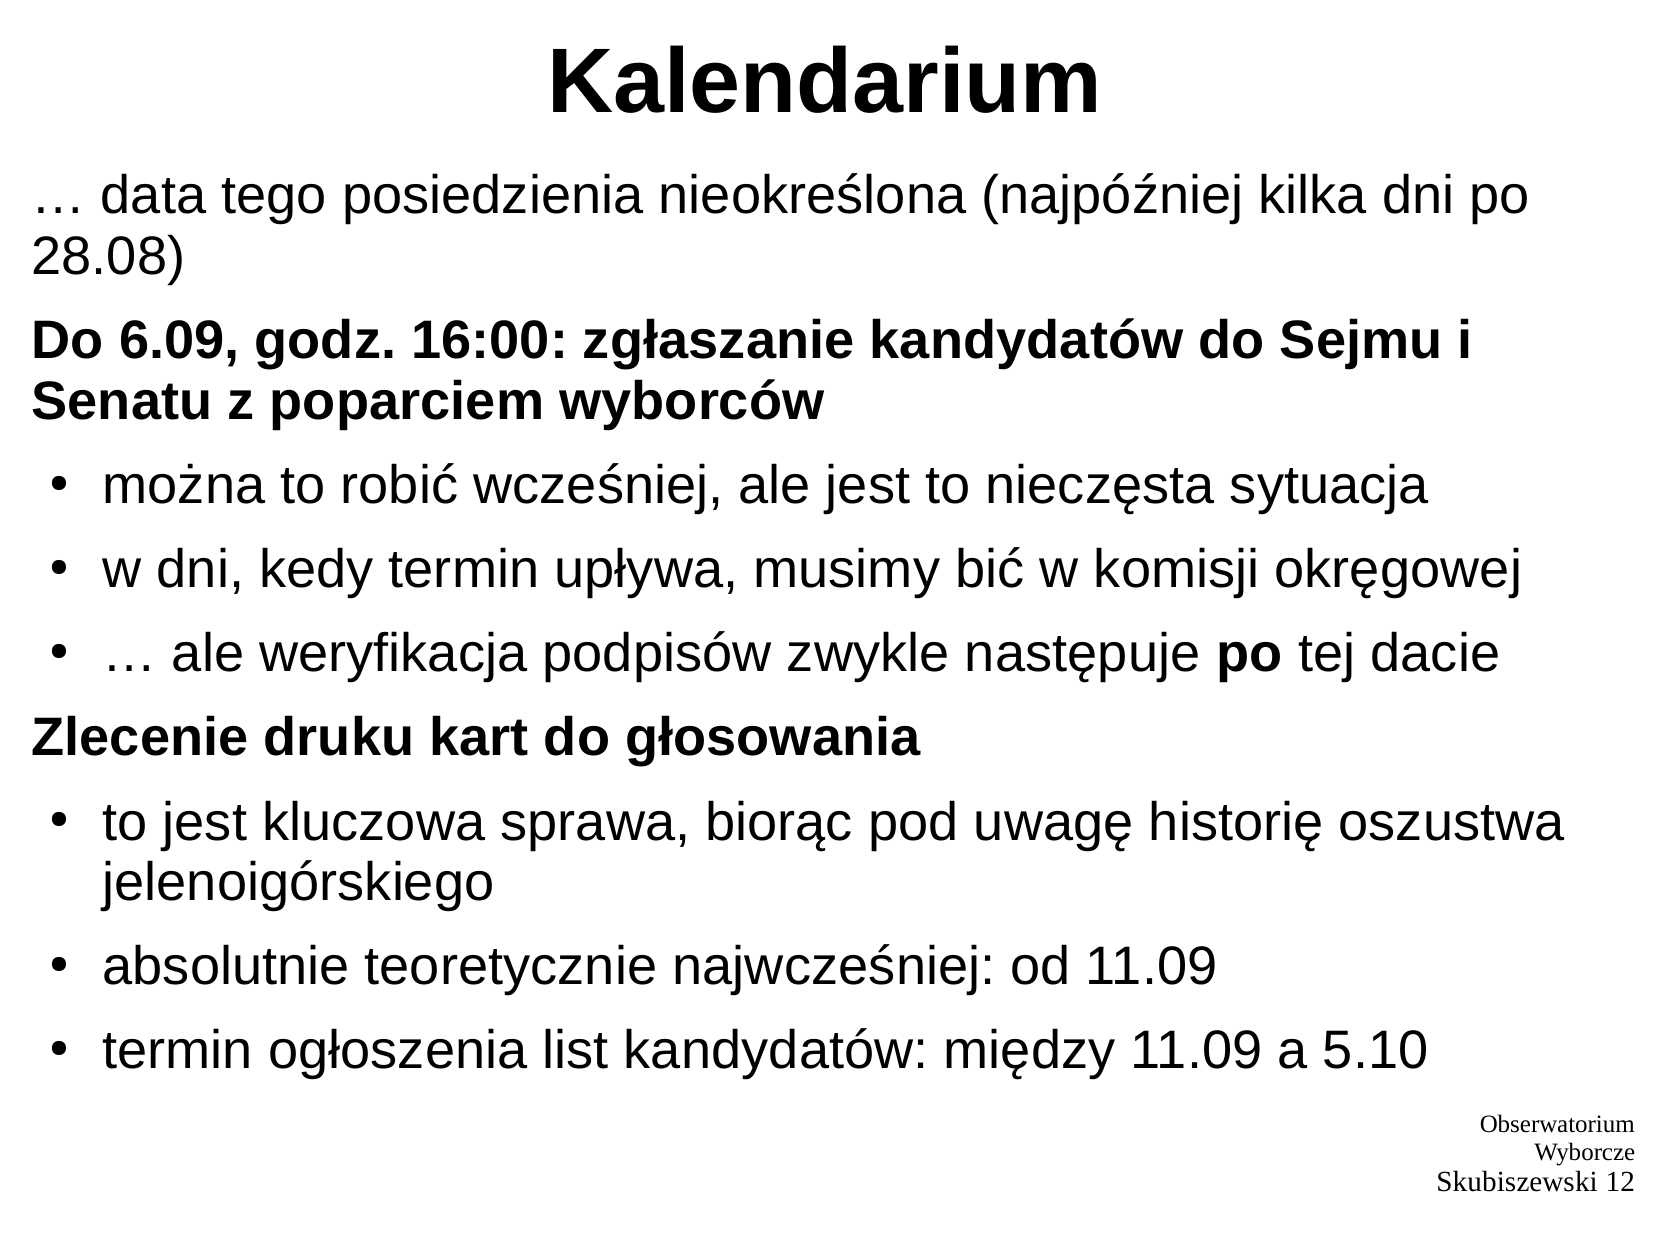

# Kalendarium
… data tego posiedzienia nieokreślona (najpóźniej kilka dni po 28.08)
Do 6.09, godz. 16:00: zgłaszanie kandydatów do Sejmu i Senatu z poparciem wyborców
można to robić wcześniej, ale jest to nieczęsta sytuacja
w dni, kedy termin upływa, musimy bić w komisji okręgowej
… ale weryfikacja podpisów zwykle następuje po tej dacie
Zlecenie druku kart do głosowania
to jest kluczowa sprawa, biorąc pod uwagę historię oszustwa jelenoigórskiego
absolutnie teoretycznie najwcześniej: od 11.09
termin ogłoszenia list kandydatów: między 11.09 a 5.10
12